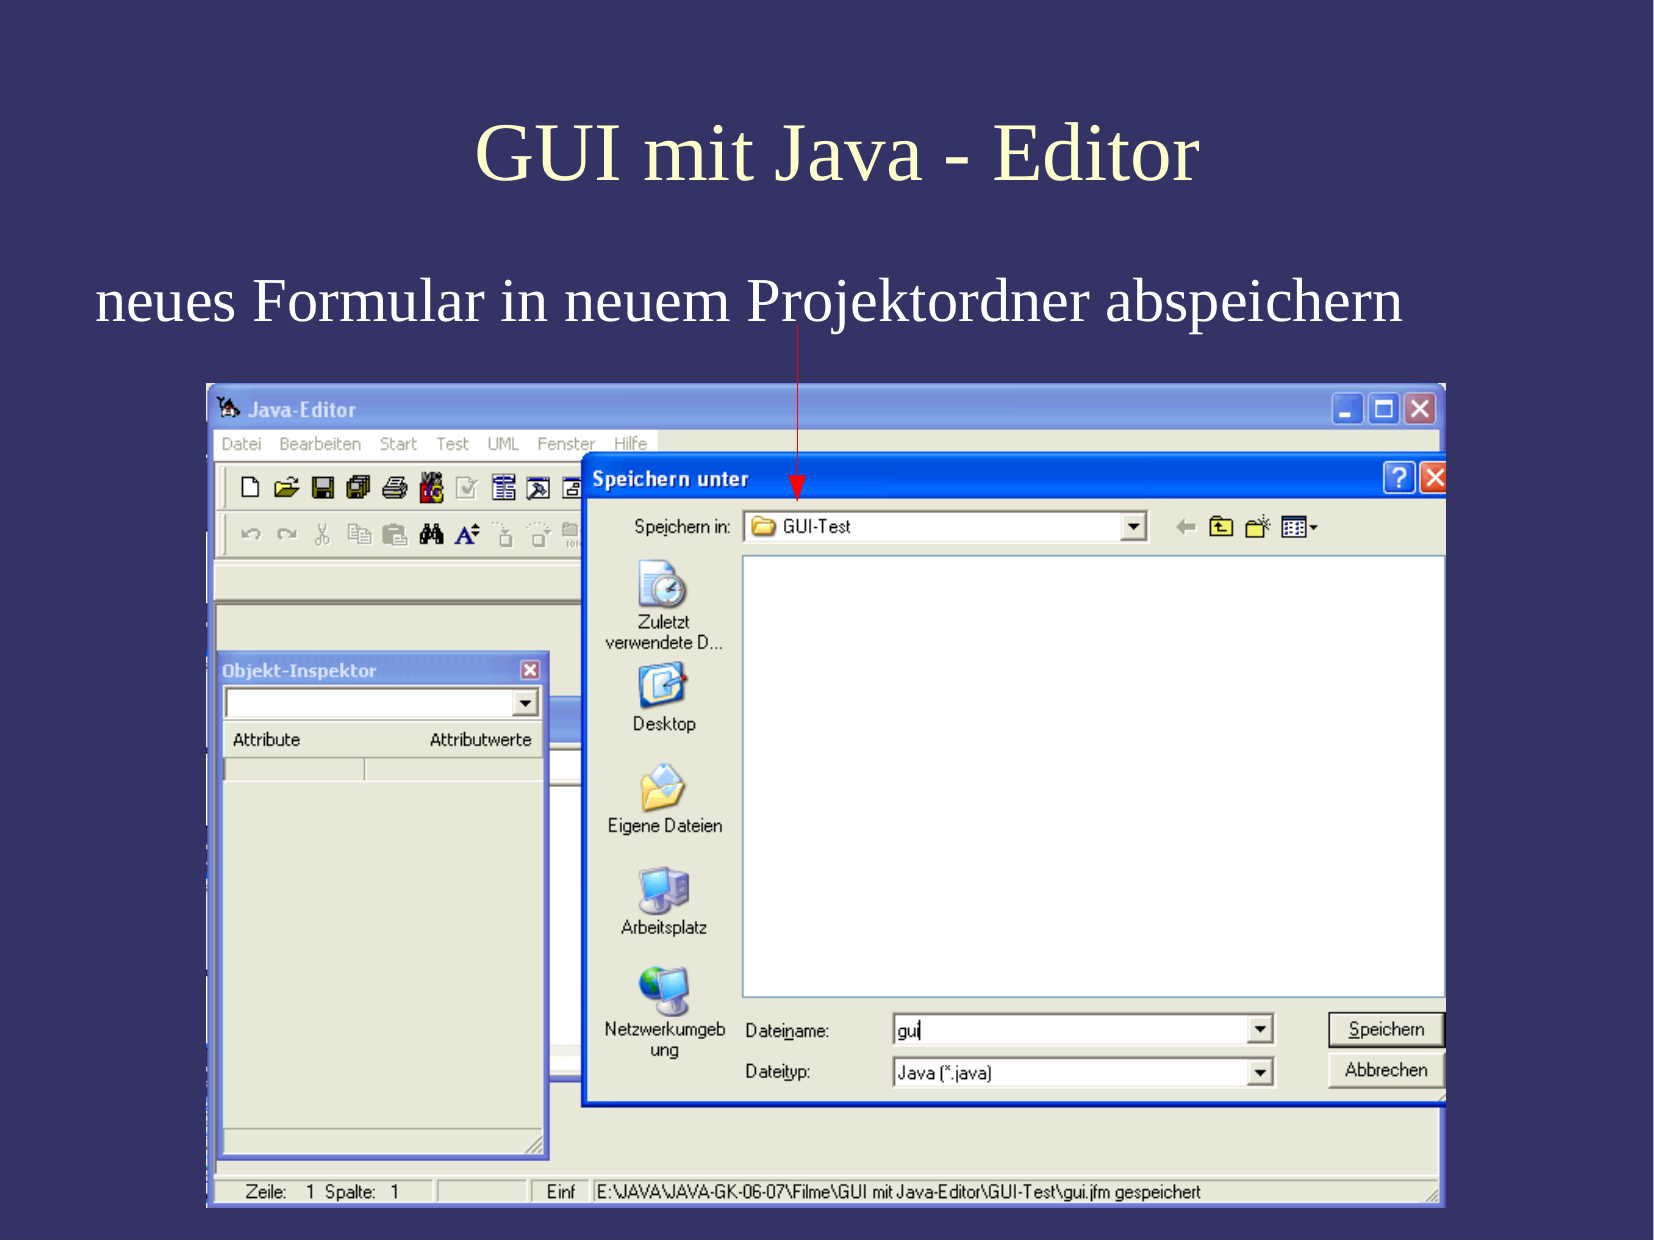

# GUI mit Java - Editor
neues Formular in neuem Projektordner abspeichern